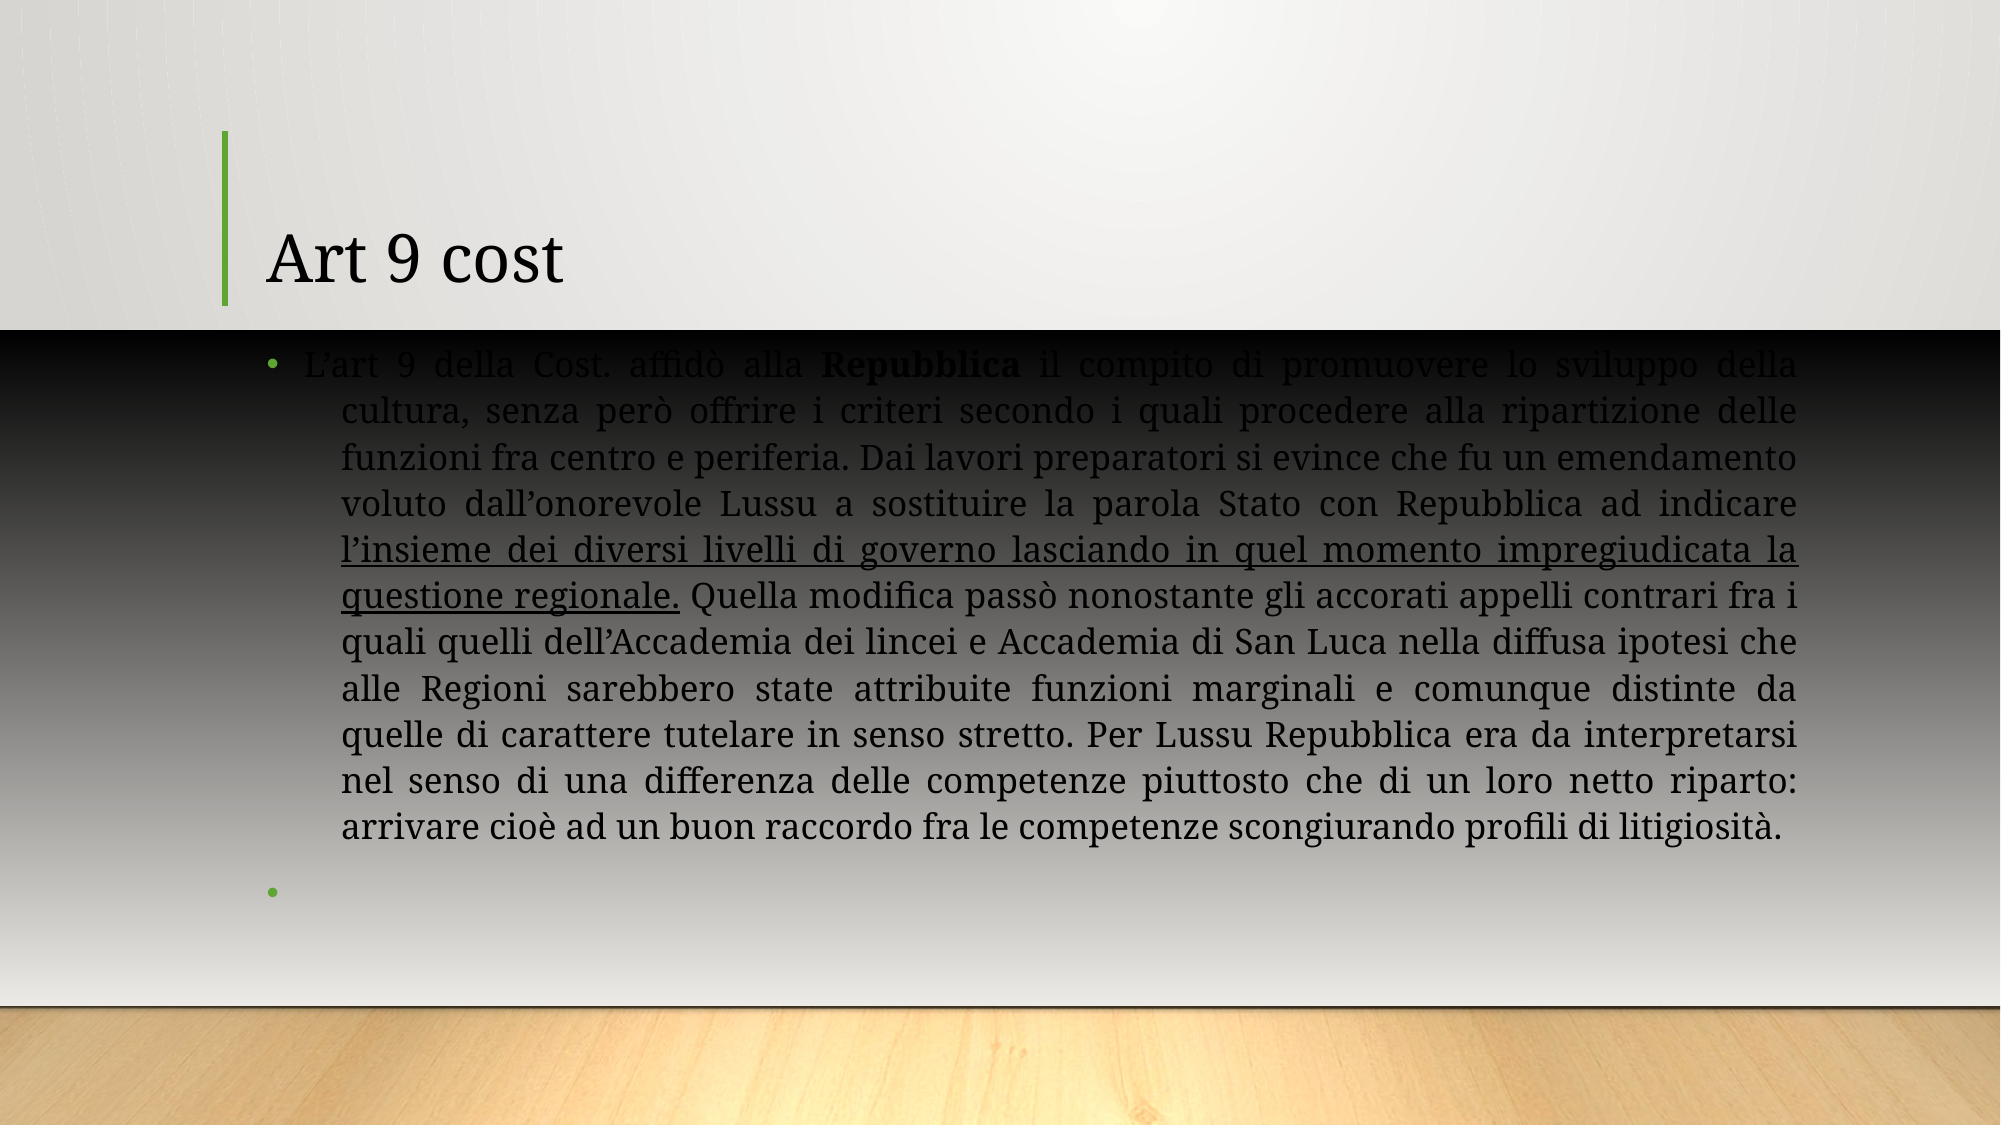

# Art 9 cost
L’art 9 della Cost. affidò alla Repubblica il compito di promuovere lo sviluppo della cultura, senza però offrire i criteri secondo i quali procedere alla ripartizione delle funzioni fra centro e periferia. Dai lavori preparatori si evince che fu un emendamento voluto dall’onorevole Lussu a sostituire la parola Stato con Repubblica ad indicare l’insieme dei diversi livelli di governo lasciando in quel momento impregiudicata la questione regionale. Quella modifica passò nonostante gli accorati appelli contrari fra i quali quelli dell’Accademia dei lincei e Accademia di San Luca nella diffusa ipotesi che alle Regioni sarebbero state attribuite funzioni marginali e comunque distinte da quelle di carattere tutelare in senso stretto. Per Lussu Repubblica era da interpretarsi nel senso di una differenza delle competenze piuttosto che di un loro netto riparto: arrivare cioè ad un buon raccordo fra le competenze scongiurando profili di litigiosità.